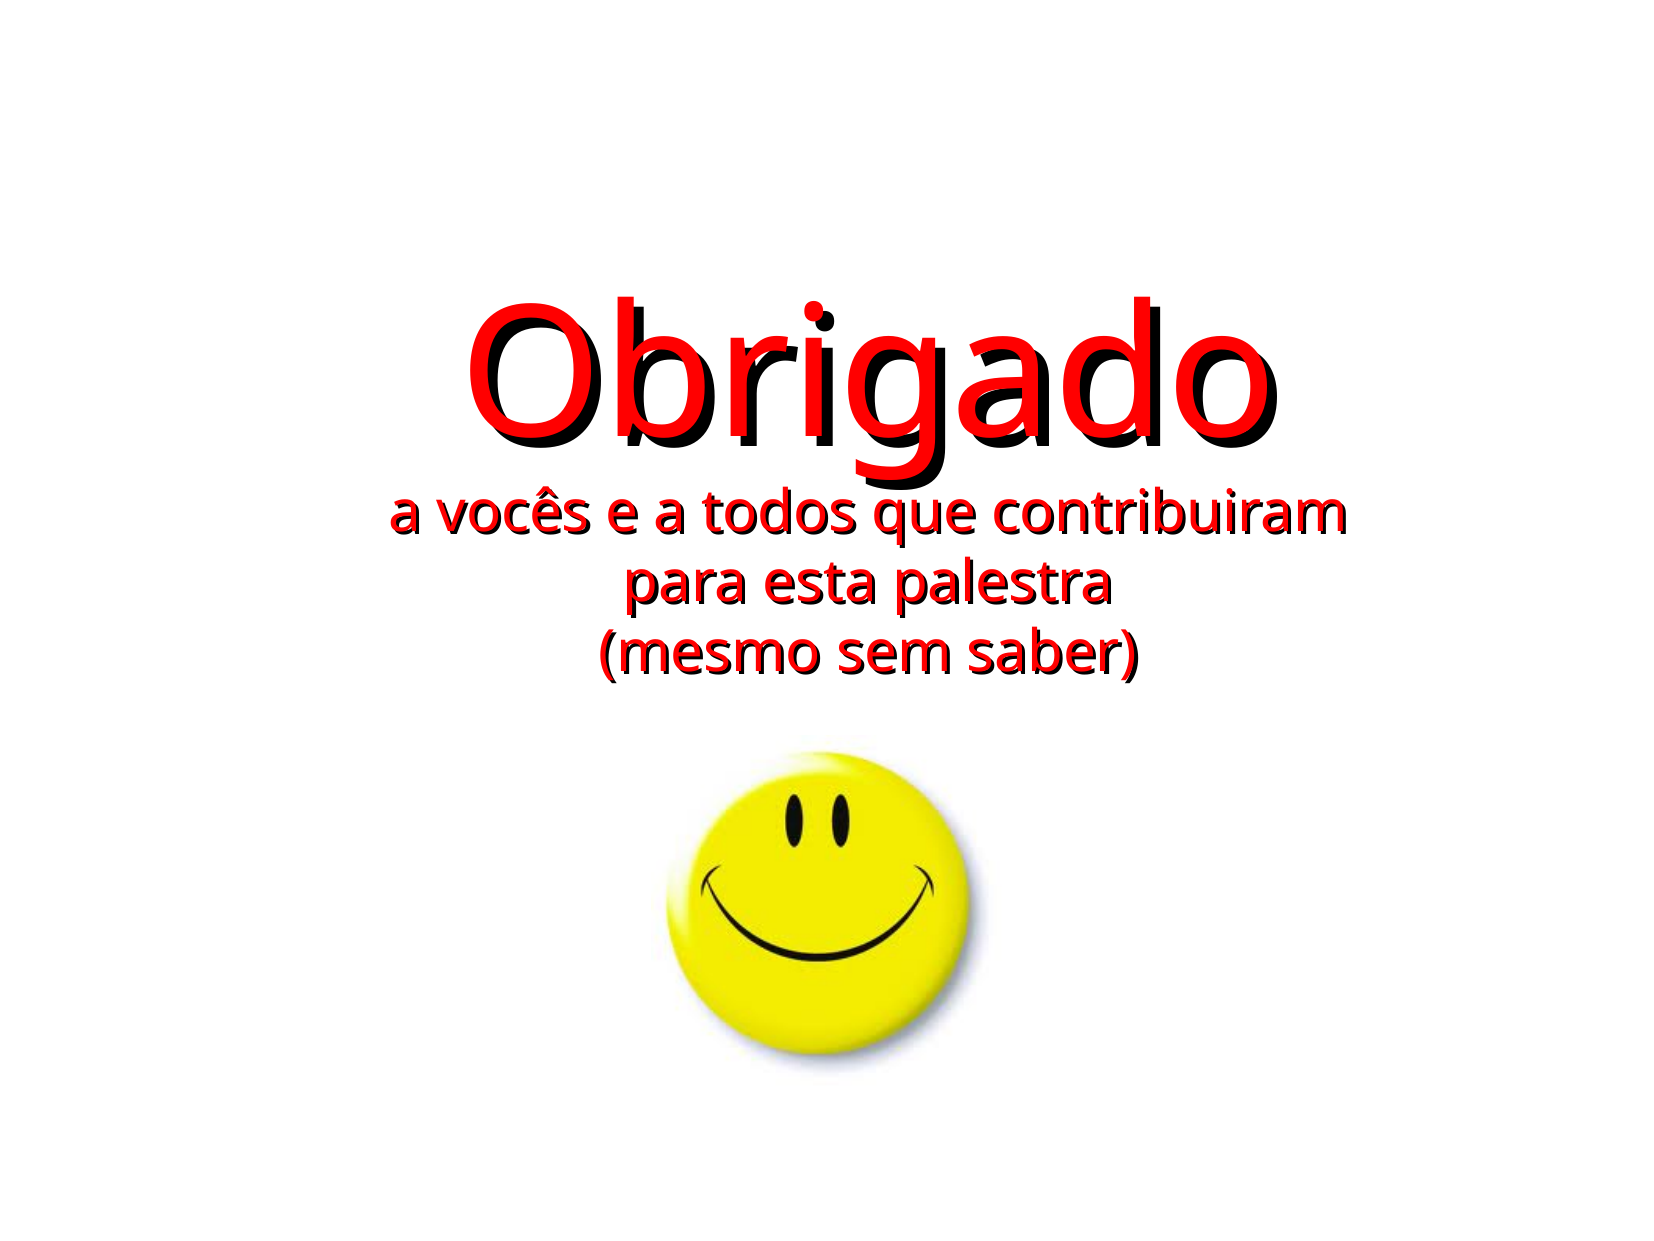

# Obrigado a vocês e a todos que contribuiram para esta palestra (mesmo sem saber)